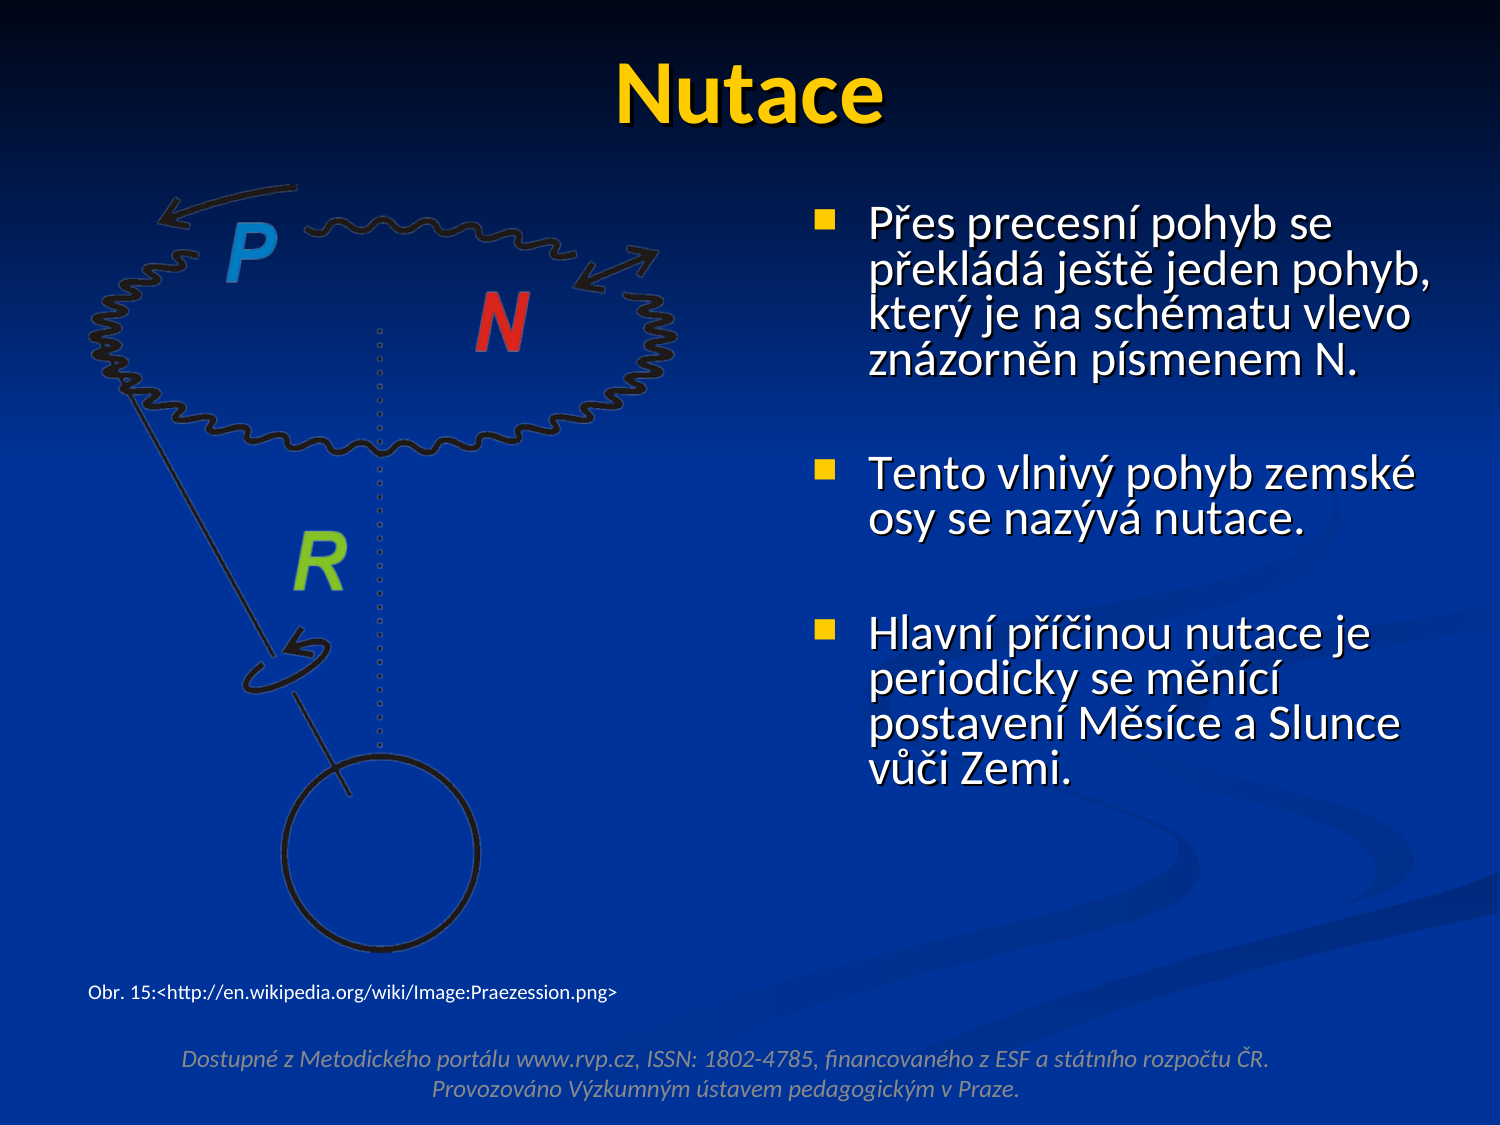

# Nutace
Přes precesní pohyb se překládá ještě jeden pohyb, který je na schématu vlevo znázorněn písmenem N.
Tento vlnivý pohyb zemské osy se nazývá nutace.
Hlavní příčinou nutace je periodicky se měnící postavení Měsíce a Slunce vůči Zemi.
Obr. 15:<http://en.wikipedia.org/wiki/Image:Praezession.png>
Dostupné z Metodického portálu www.rvp.cz, ISSN: 1802-4785, financovaného z ESF a státního rozpočtu ČR. Provozováno Výzkumným ústavem pedagogickým v Praze.